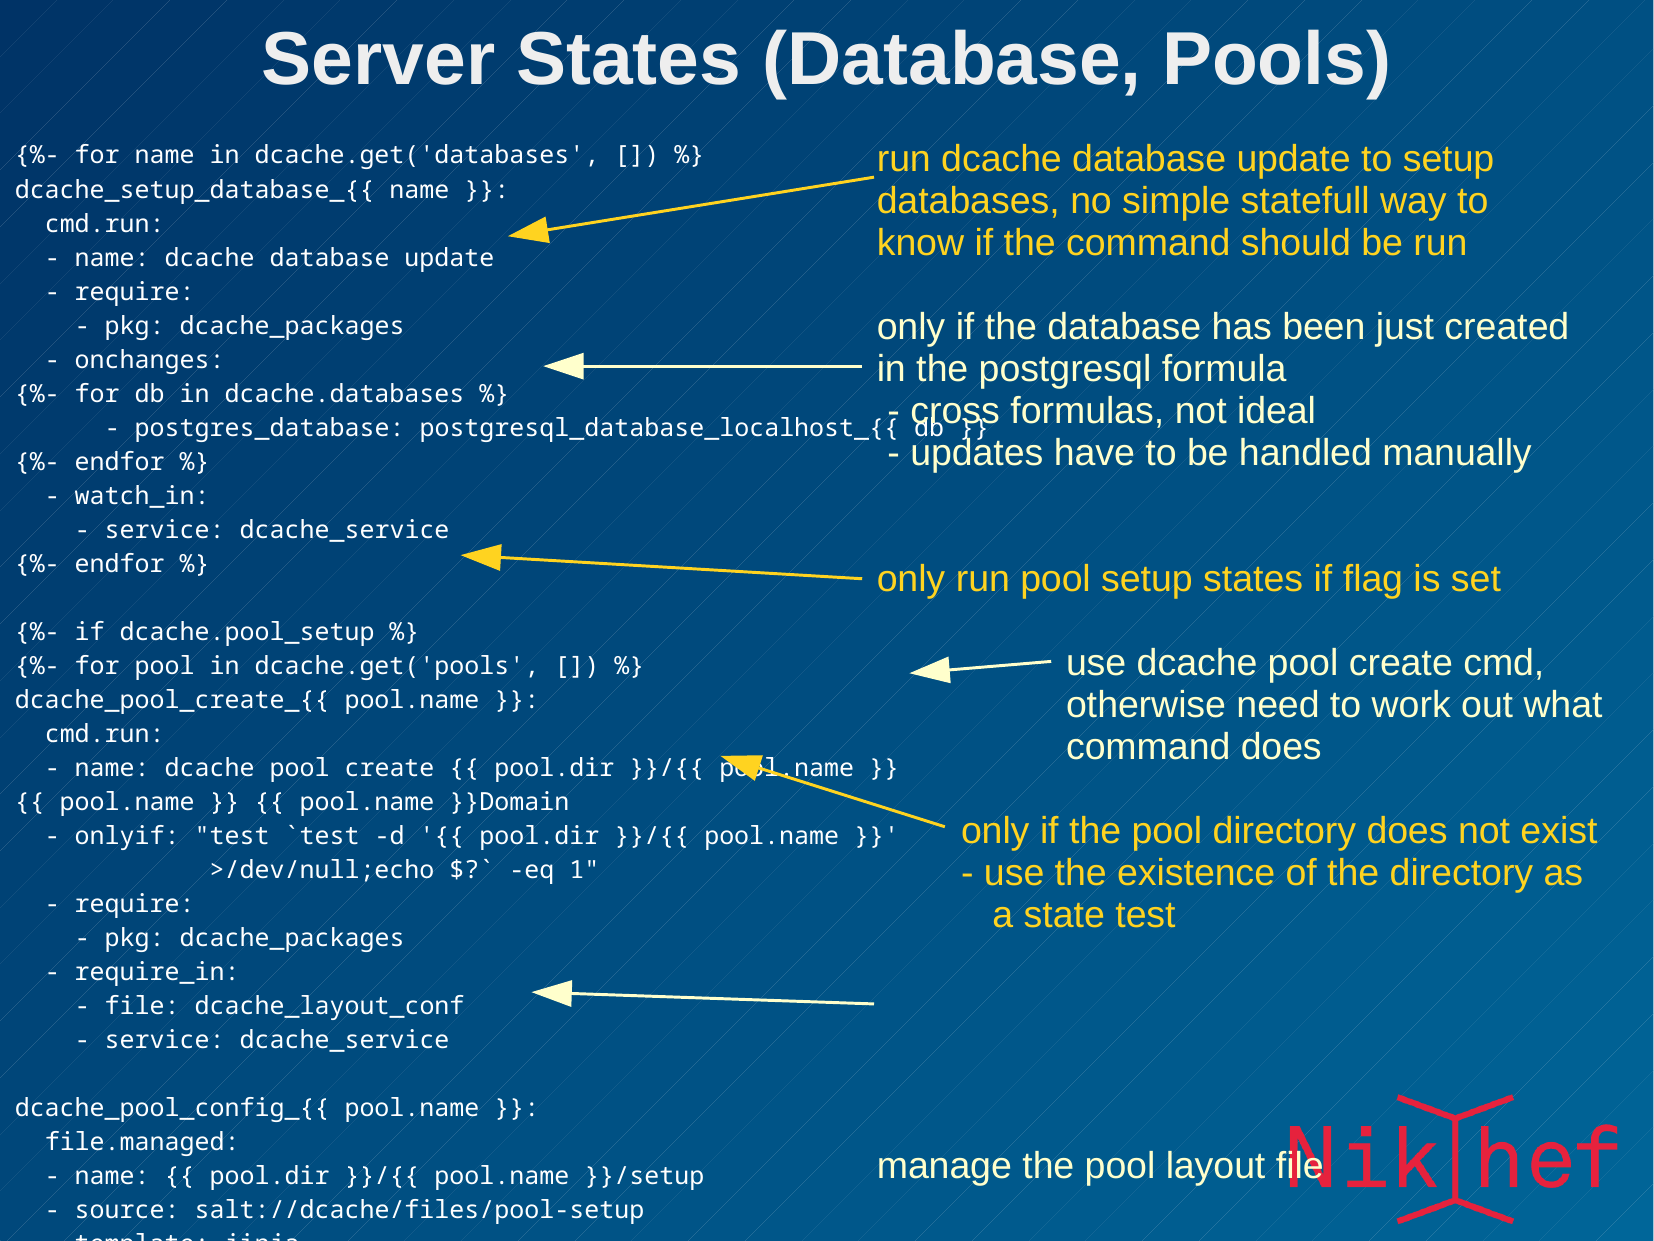

# Server States (Database, Pools)
{%- for name in dcache.get('databases', []) %}
dcache_setup_database_{{ name }}:
 cmd.run:
 - name: dcache database update
 - require:
 - pkg: dcache_packages
 - onchanges:
{%- for db in dcache.databases %}
 - postgres_database: postgresql_database_localhost_{{ db }}
{%- endfor %}
 - watch_in:
 - service: dcache_service
{%- endfor %}
{%- if dcache.pool_setup %}
{%- for pool in dcache.get('pools', []) %}
dcache_pool_create_{{ pool.name }}:
 cmd.run:
 - name: dcache pool create {{ pool.dir }}/{{ pool.name }} {{ pool.name }} {{ pool.name }}Domain
 - onlyif: "test `test -d '{{ pool.dir }}/{{ pool.name }}' >/dev/null;echo $?` -eq 1"
 - require:
 - pkg: dcache_packages
 - require_in:
 - file: dcache_layout_conf
 - service: dcache_service
dcache_pool_config_{{ pool.name }}:
 file.managed:
 - name: {{ pool.dir }}/{{ pool.name }}/setup
 - source: salt://dcache/files/pool-setup
 - template: jinja
 - mode: 644
 - required:
 - cmd: dcache_pool_create_{{ pool.name }}
{%- endfor %}
{%- endif %}
run dcache database update to setup databases, no simple statefull way to
know if the command should be run
only if the database has been just created in the postgresql formula
 - cross formulas, not ideal
 - updates have to be handled manually
only run pool setup states if flag is set
 use dcache pool create cmd,
 otherwise need to work out what
 command does
 only if the pool directory does not exist
 - use the existence of the directory as
 a state test
manage the pool layout file